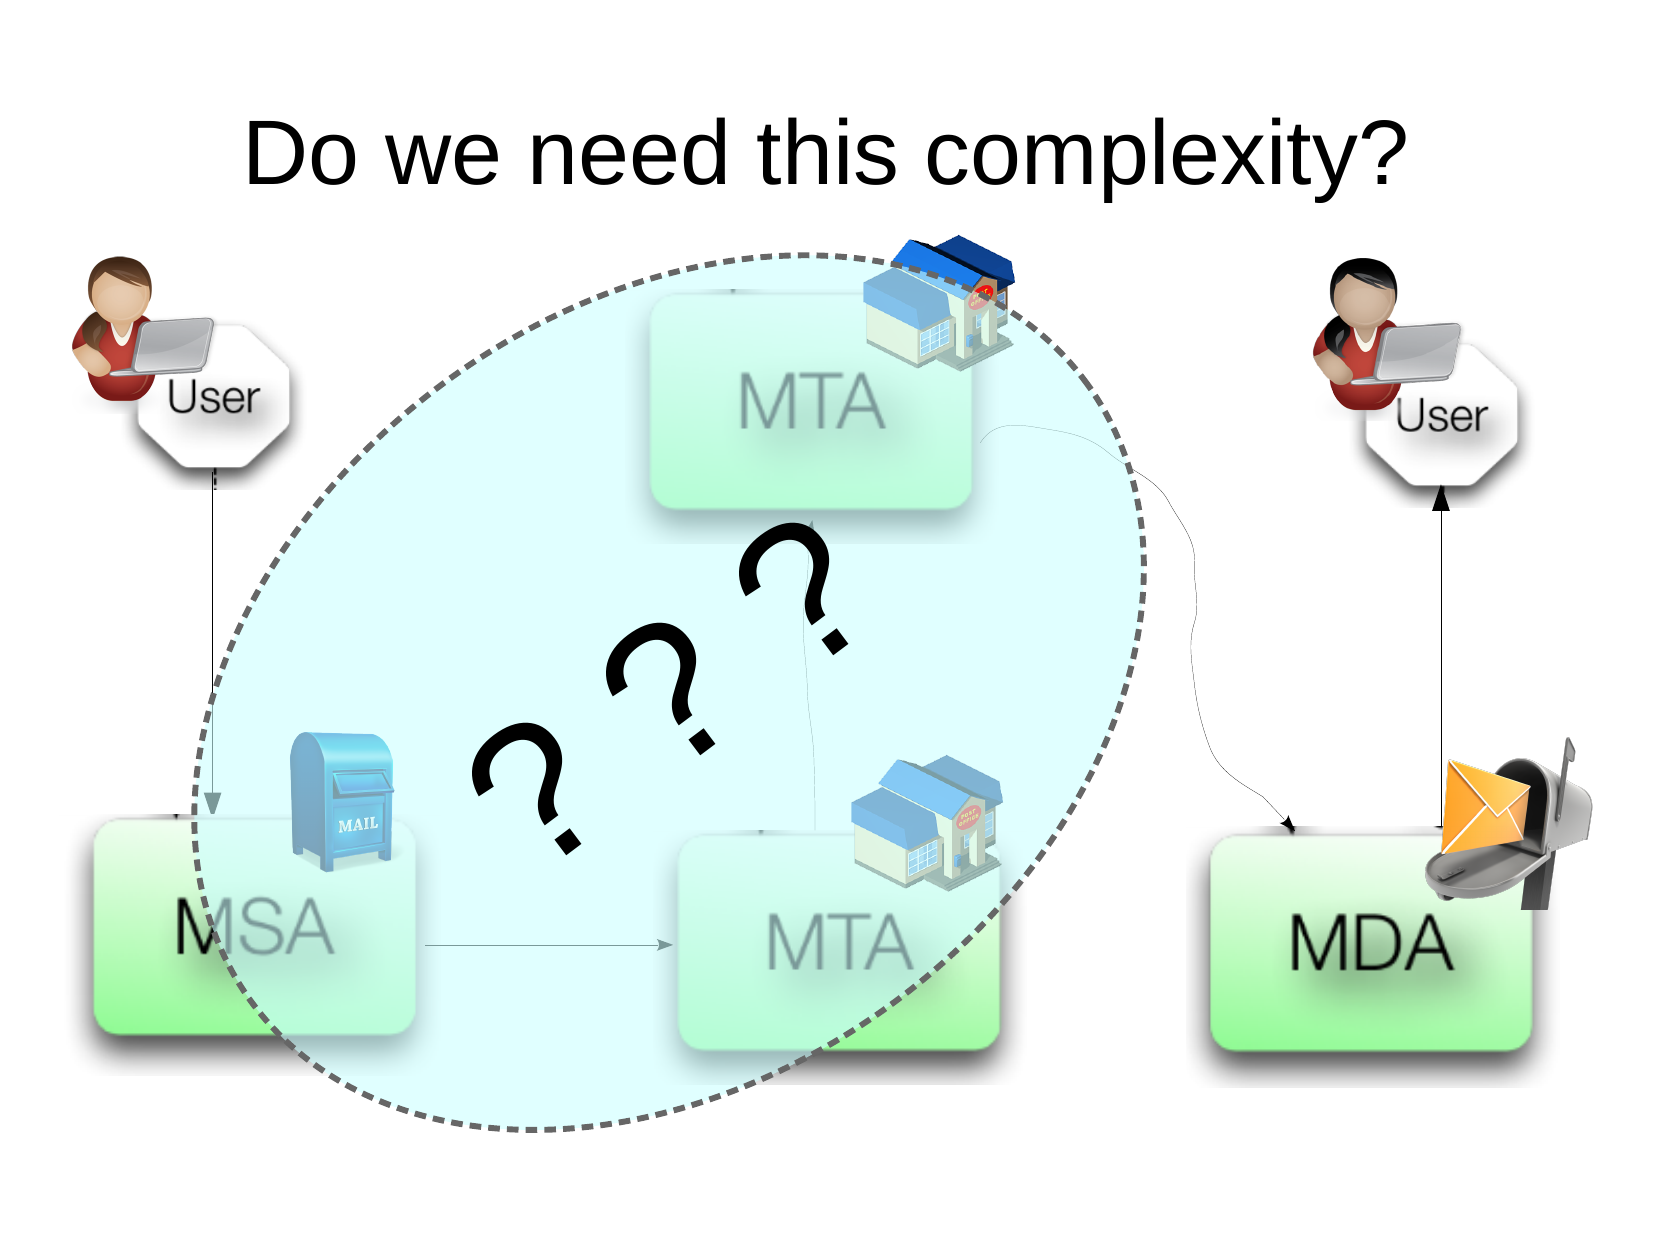

# Do we need this complexity?
? ? ?